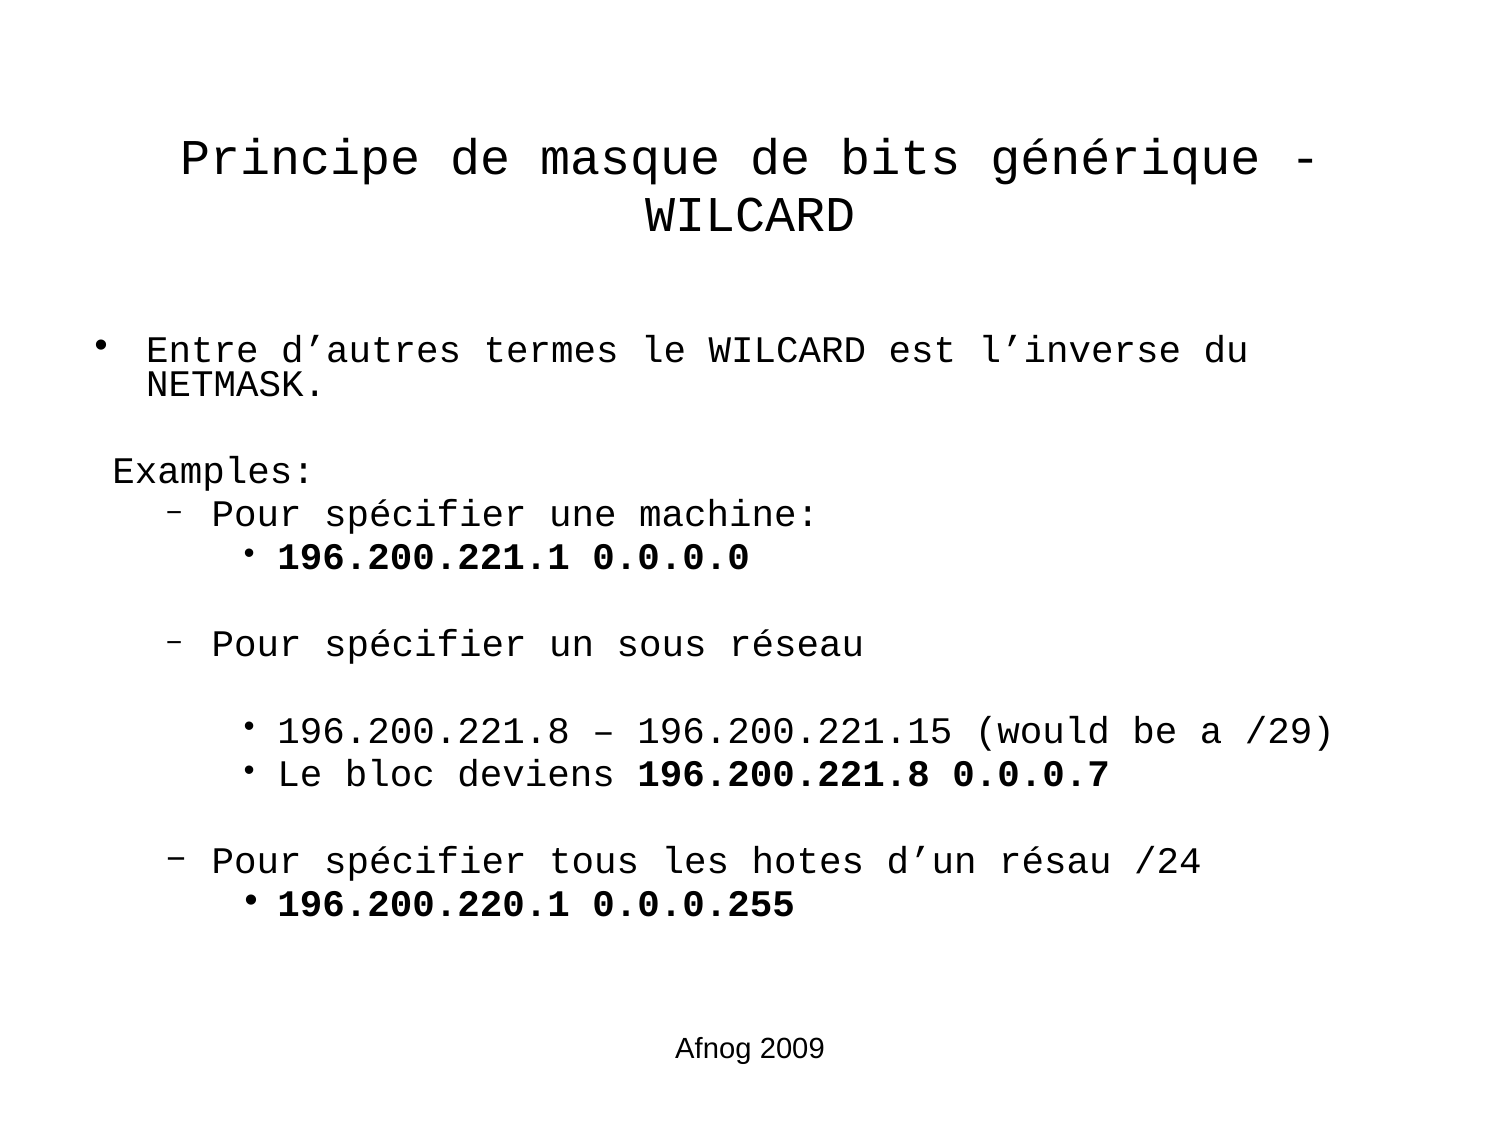

# Principe de masque de bits générique - WILCARD
Entre d’autres termes le WILCARD est l’inverse du NETMASK.
 Examples:
Pour spécifier une machine:
196.200.221.1 0.0.0.0
Pour spécifier un sous réseau
196.200.221.8 – 196.200.221.15 (would be a /29)
Le bloc deviens 196.200.221.8 0.0.0.7
Pour spécifier tous les hotes d’un résau /24
196.200.220.1 0.0.0.255
Afnog 2009